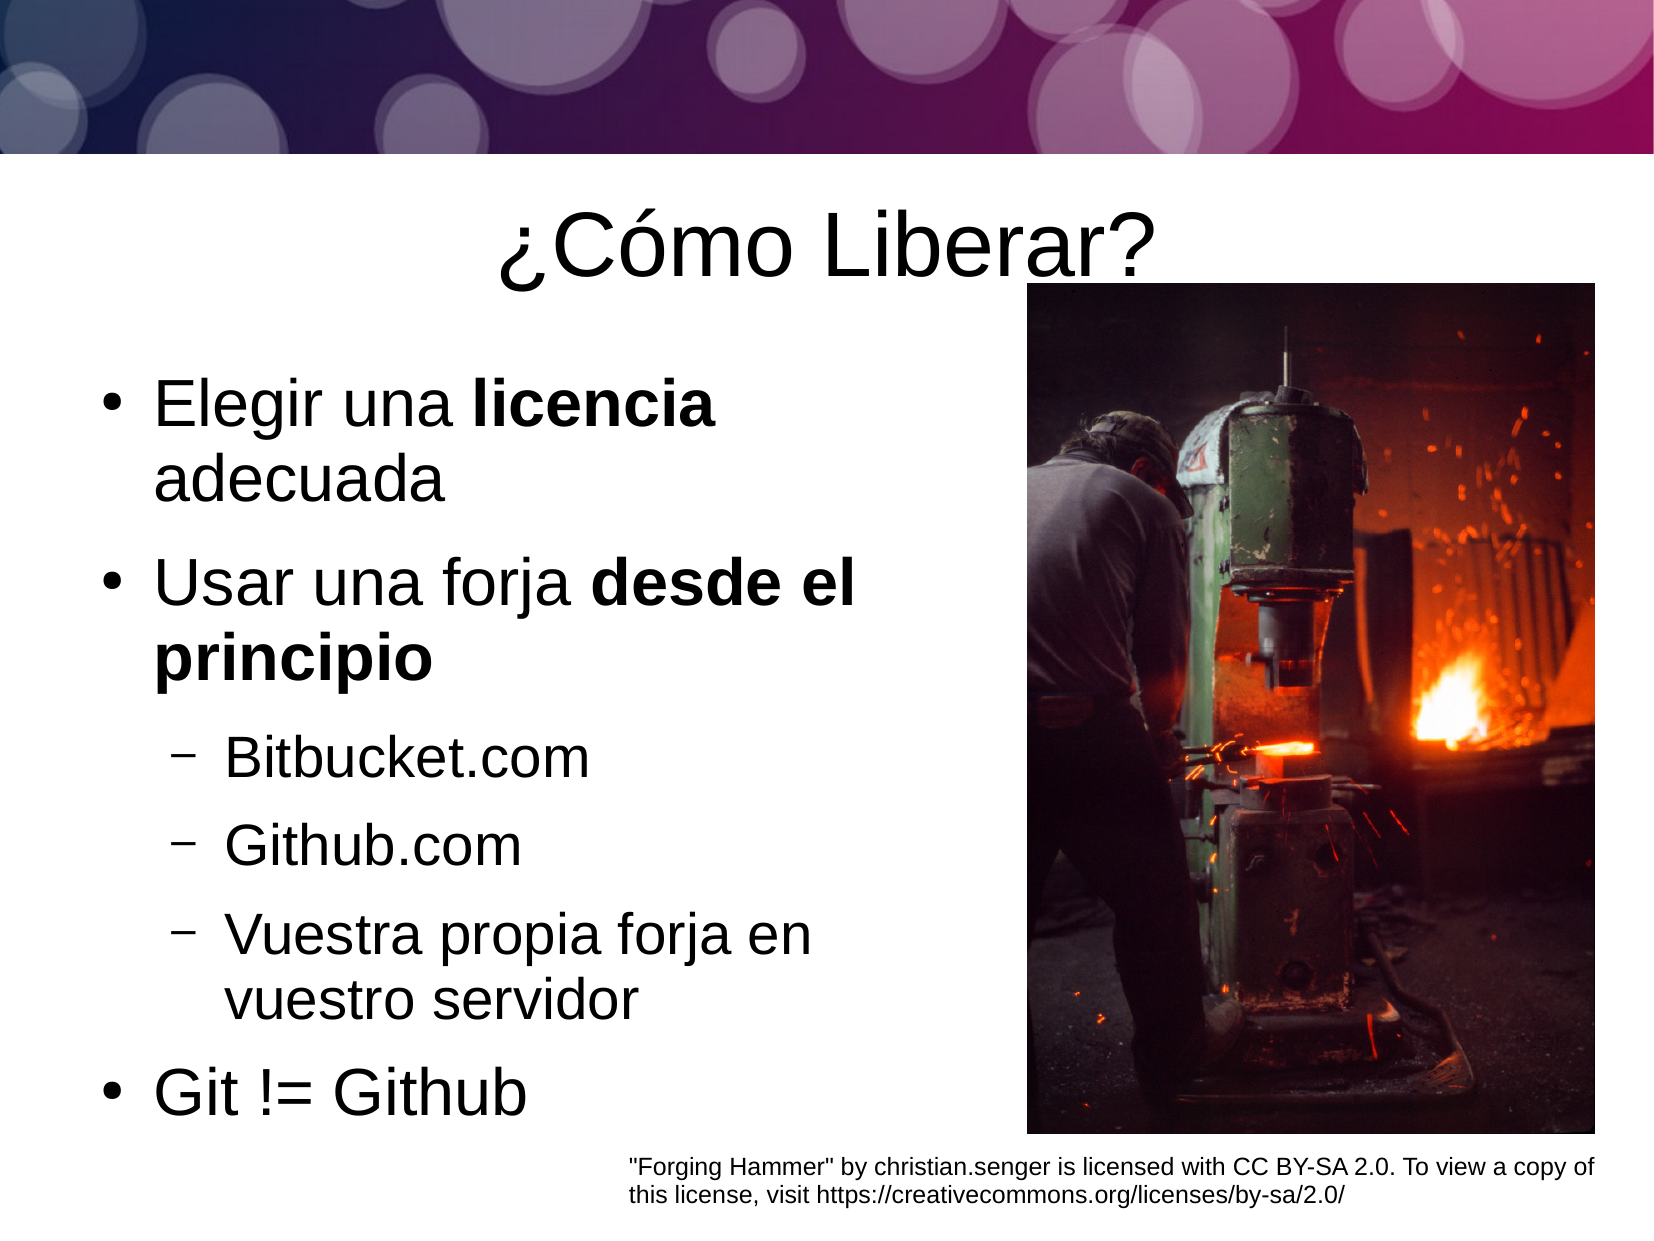

# ¿Cómo Liberar?
Elegir una licencia adecuada
Usar una forja desde el principio
Bitbucket.com
Github.com
Vuestra propia forja en vuestro servidor
Git != Github
"Forging Hammer" by christian.senger is licensed with CC BY-SA 2.0. To view a copy of this license, visit https://creativecommons.org/licenses/by-sa/2.0/